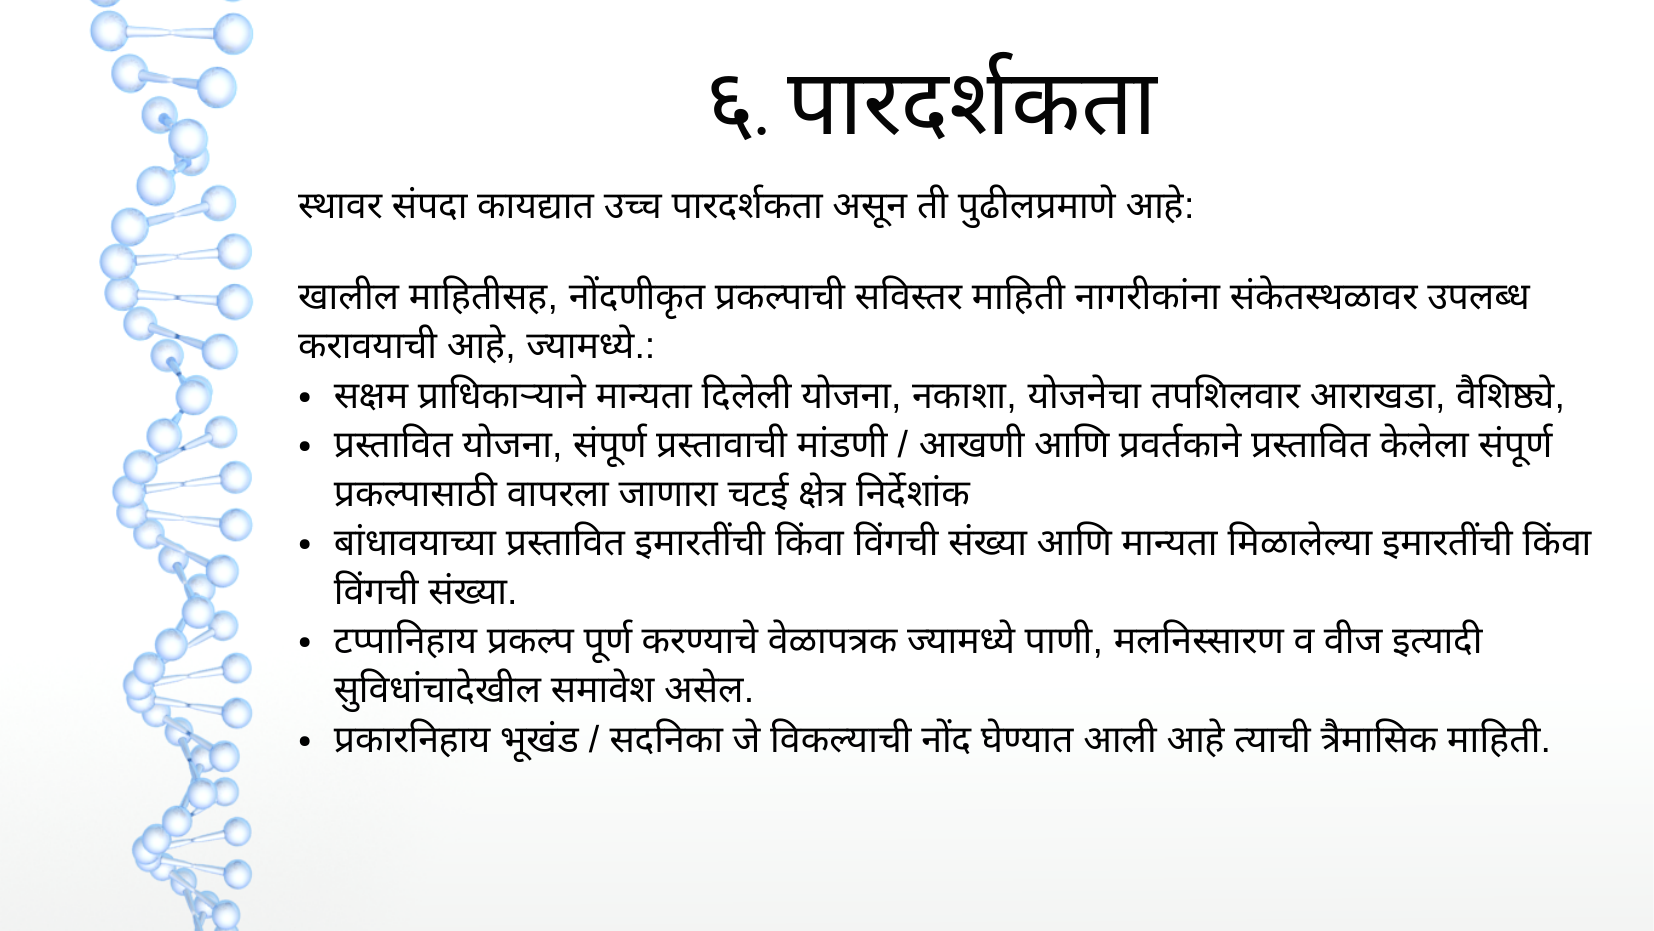

# ६. पारदर्शकता
स्थावर संपदा कायद्यात उच्च पारदर्शकता असून ती पुढीलप्रमाणे आहे:
खालील माहितीसह, नोंदणीकृत प्रकल्पाची सविस्तर माहिती नागरीकांना संकेतस्थळावर उपलब्ध करावयाची आहे, ज्यामध्ये.:
सक्षम प्राधिकाऱ्याने मान्यता दिलेली योजना, नकाशा, योजनेचा तपशिलवार आराखडा, वैशिष्ठ्ये,
प्रस्तावित योजना, संपूर्ण प्रस्तावाची मांडणी / आखणी आणि प्रवर्तकाने प्रस्तावित केलेला संपूर्ण प्रकल्पासाठी वापरला जाणारा चटई क्षेत्र निर्देशांक
बांधावयाच्या प्रस्तावित इमारतींची किंवा विंगची संख्या आणि मान्यता मिळालेल्या इमारतींची किंवा विंगची संख्या.
टप्पानिहाय प्रकल्प पूर्ण करण्याचे वेळापत्रक ज्यामध्ये पाणी, मलनिस्सारण व वीज इत्यादी सुविधांचादेखील समावेश असेल.
प्रकारनिहाय भूखंड / सदनिका जे विकल्याची नोंद घेण्यात आली आहे त्याची त्रैमासिक माहिती.